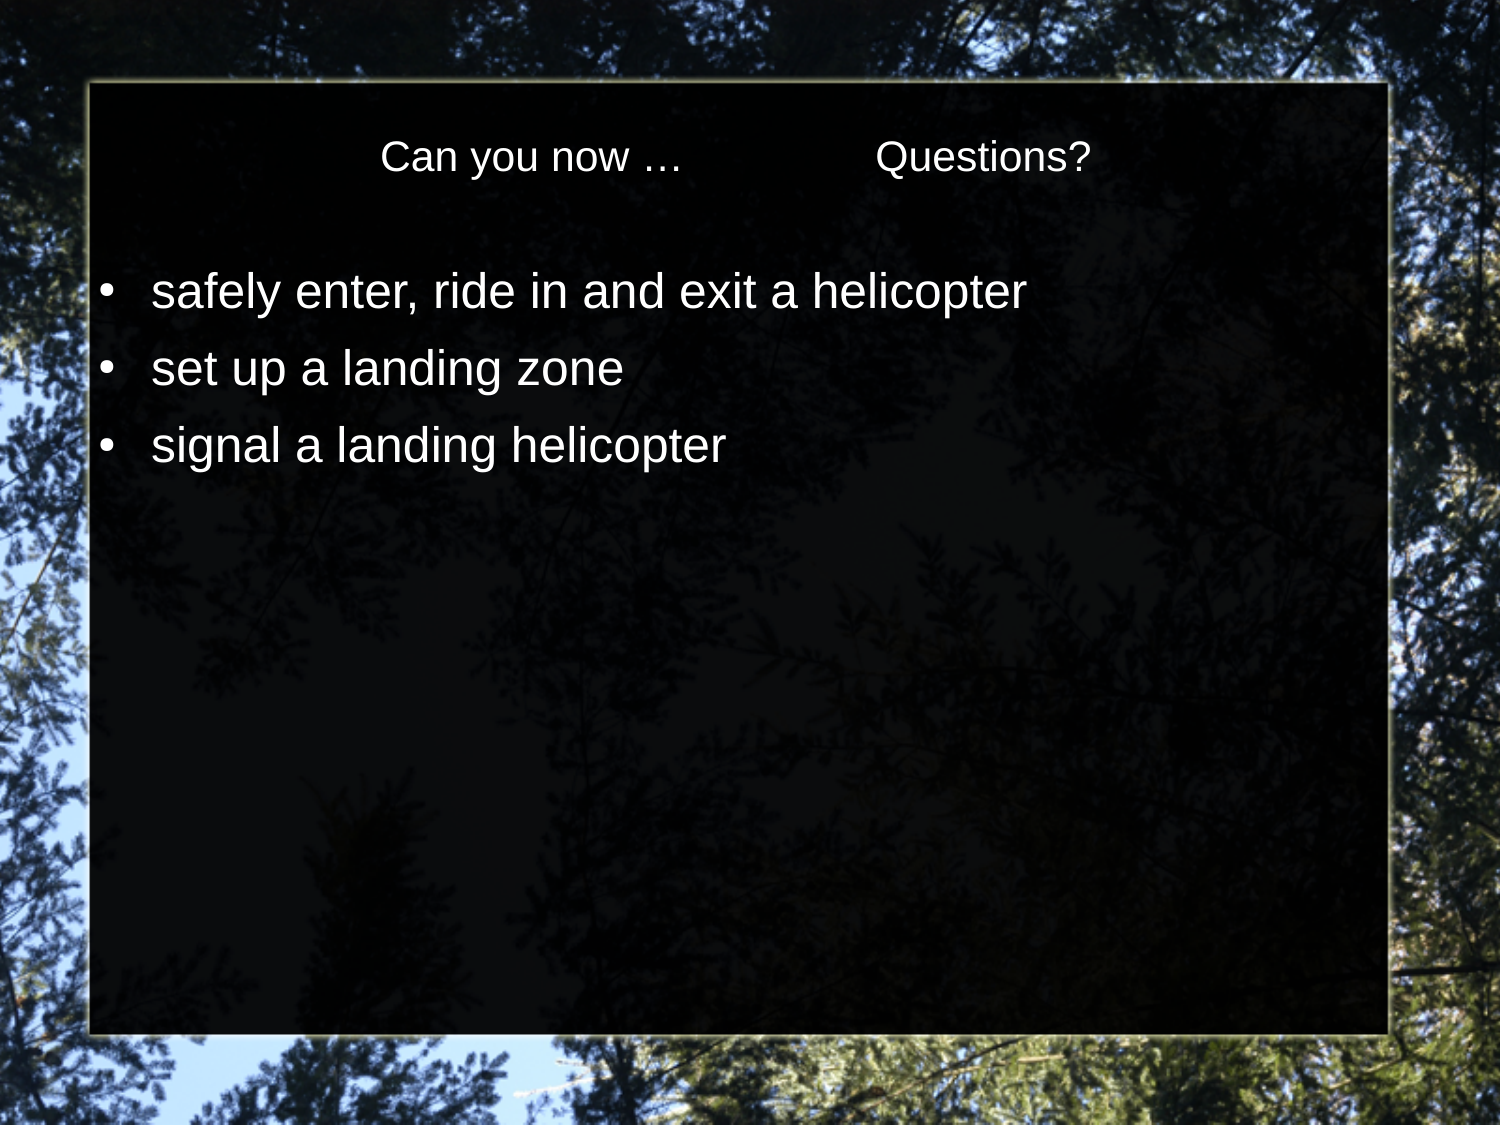

# Can you now … Questions?
safely enter, ride in and exit a helicopter
set up a landing zone
signal a landing helicopter